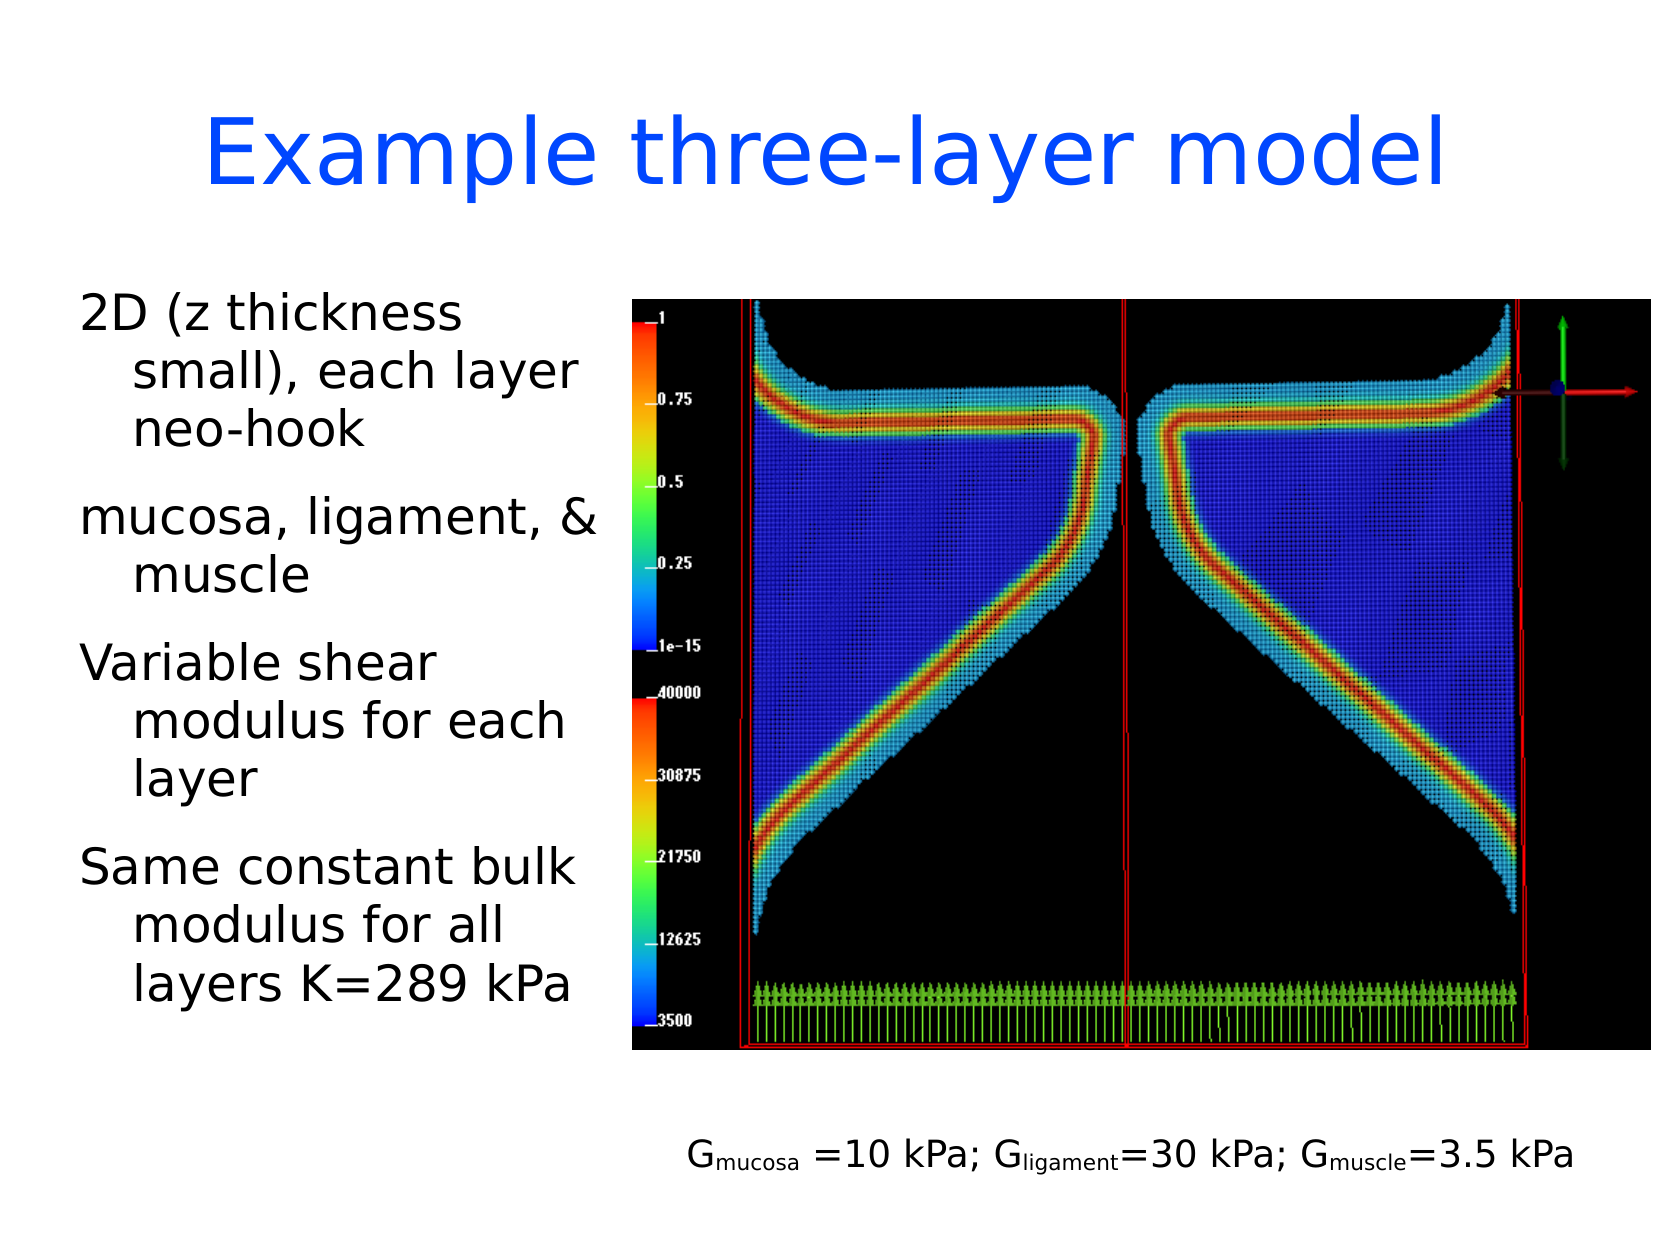

# Example three-layer model
2D (z thickness small), each layer neo-hook
mucosa, ligament, & muscle
Variable shear modulus for each layer
Same constant bulk modulus for all layers K=289 kPa
Gmucosa =10 kPa; Gligament=30 kPa; Gmuscle=3.5 kPa